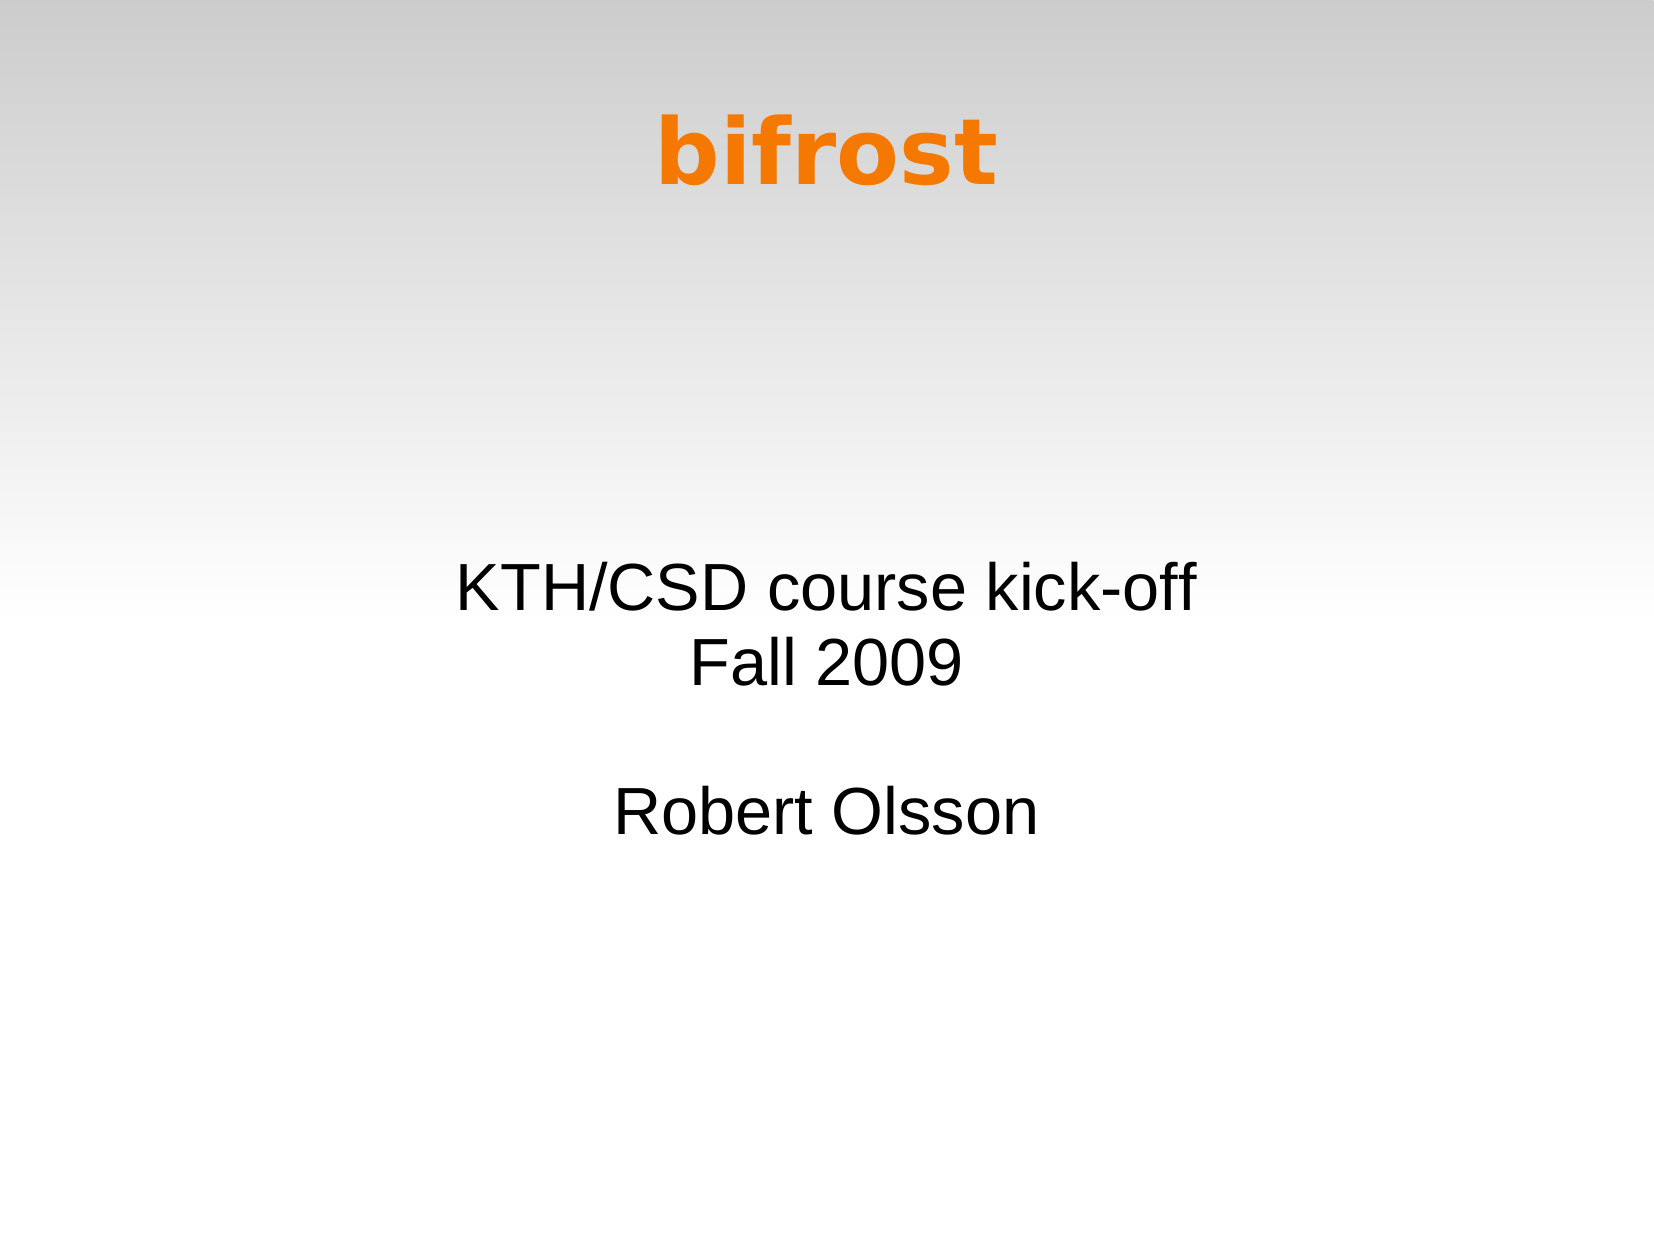

# bifrost
KTH/CSD course kick-off
Fall 2009
Robert Olsson